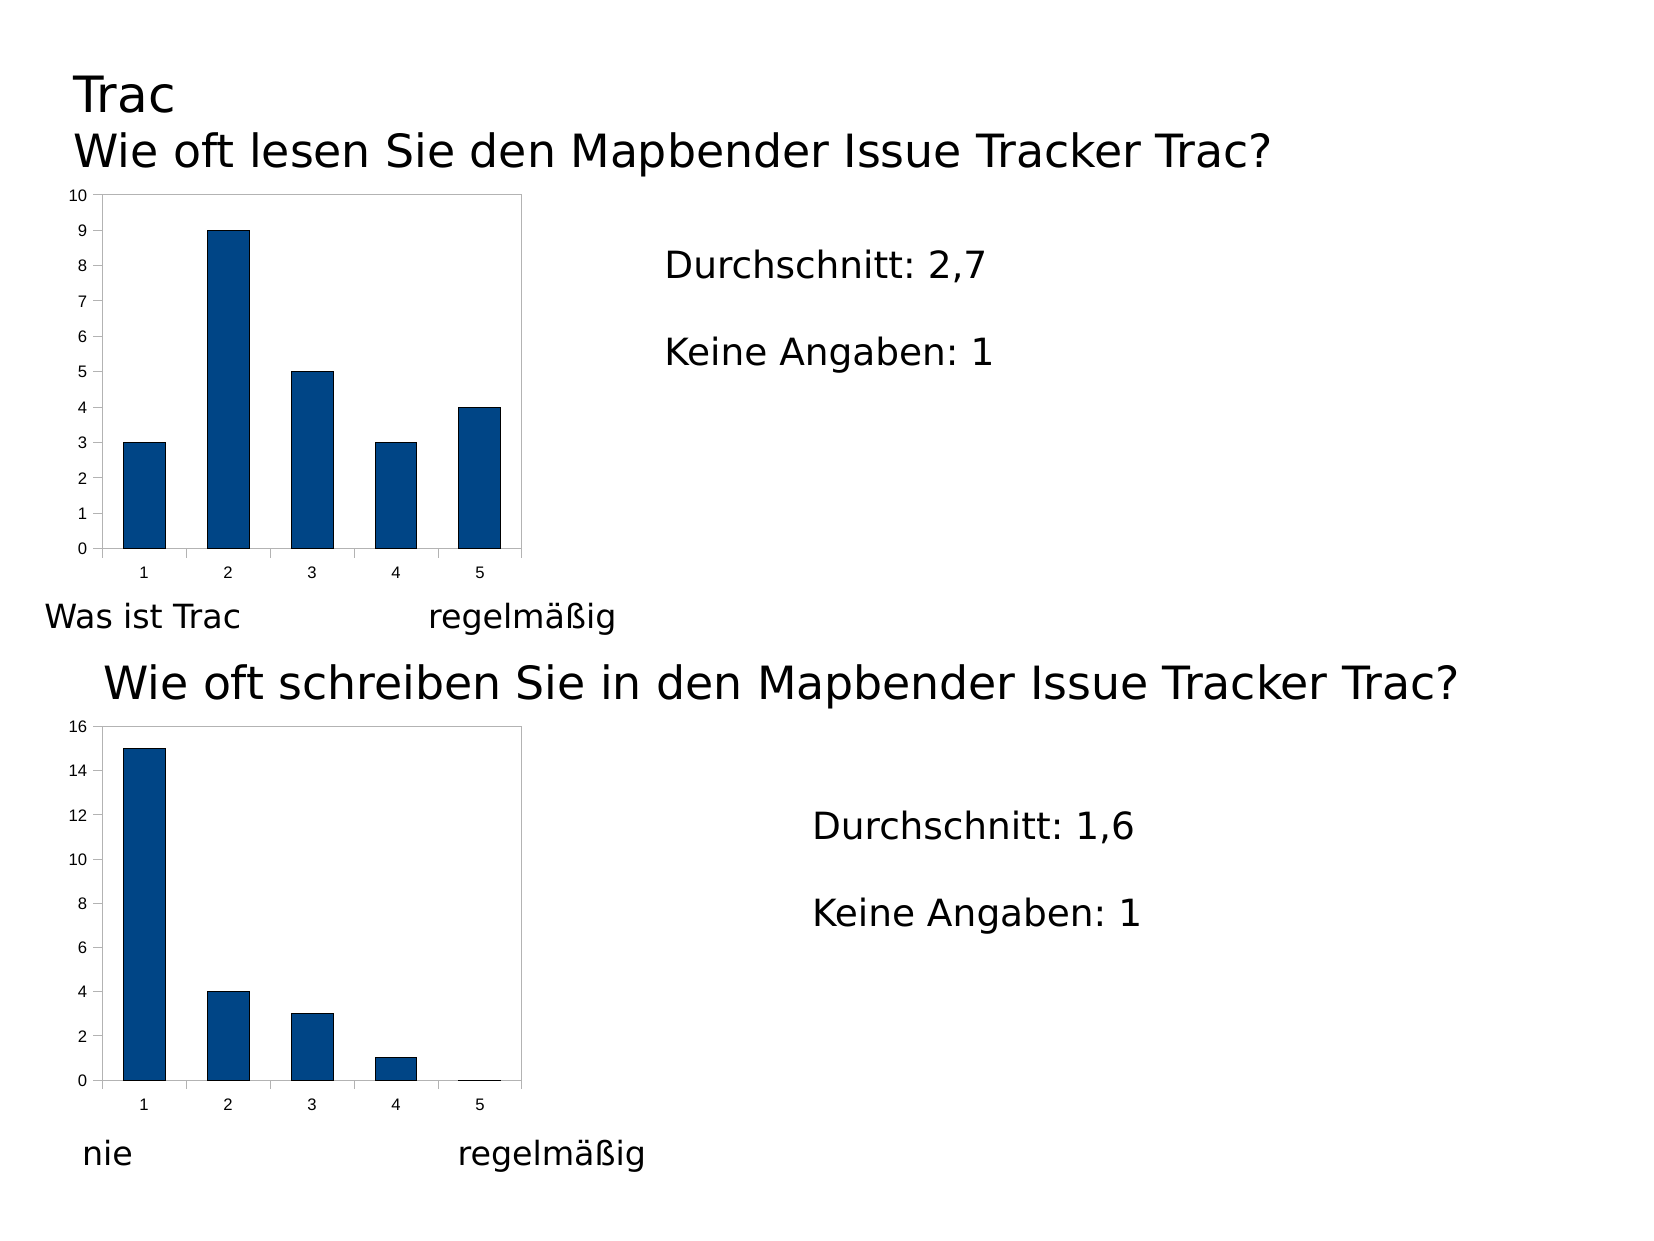

Trac
Wie oft lesen Sie den Mapbender Issue Tracker Trac?
### Chart
| Category | Zeile 93 |
|---|---|
| 1 | 3.0 |
| 2 | 9.0 |
| 3 | 5.0 |
| 4 | 3.0 |
| 5 | 4.0 |Durchschnitt: 2,7
Keine Angaben: 1
Was ist Trac
regelmäßig
Wie oft schreiben Sie in den Mapbender Issue Tracker Trac?
### Chart
| Category | Zeile 96 |
|---|---|
| 1 | 15.0 |
| 2 | 4.0 |
| 3 | 3.0 |
| 4 | 1.0 |
| 5 | 0.0 |Durchschnitt: 1,6
Keine Angaben: 1
nie
regelmäßig